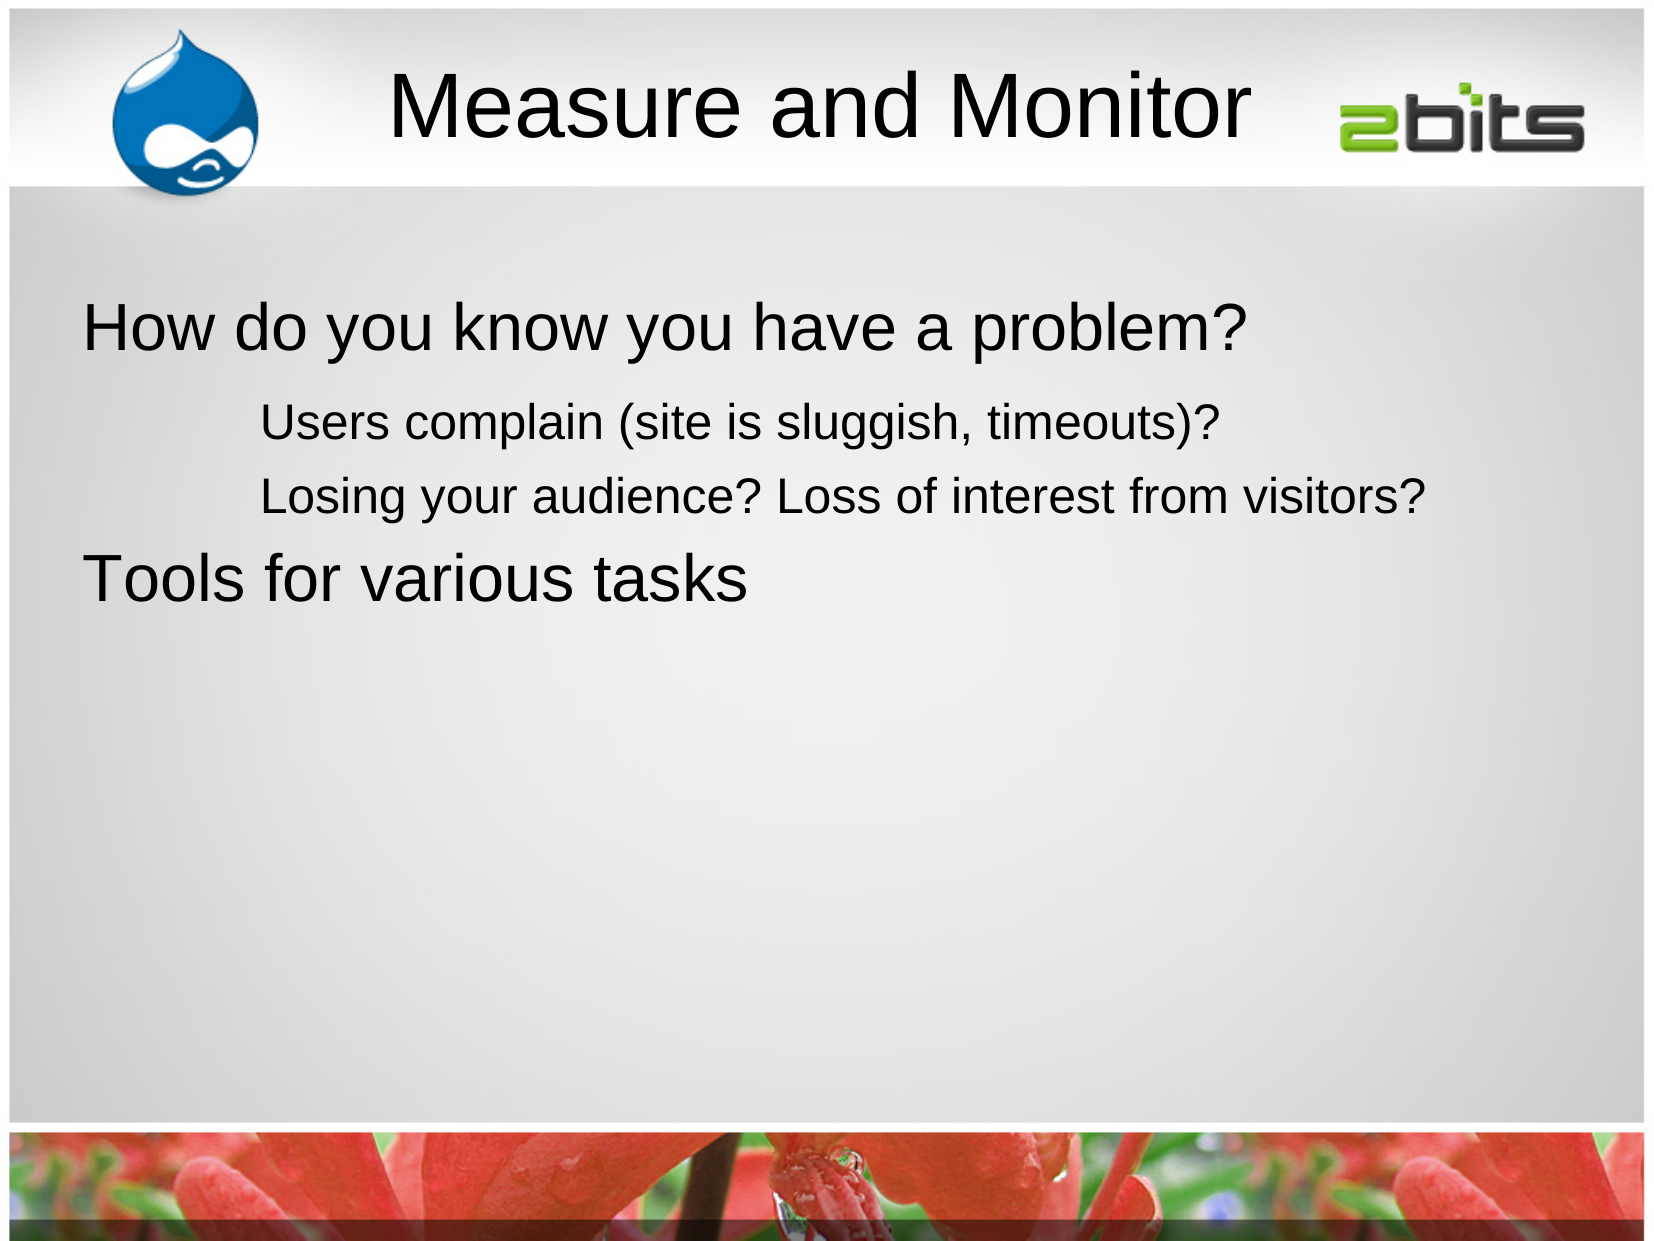

# Measure and Monitor
How do you know you have a problem?
Users complain (site is sluggish, timeouts)?
Losing your audience? Loss of interest from visitors?
Tools for various tasks